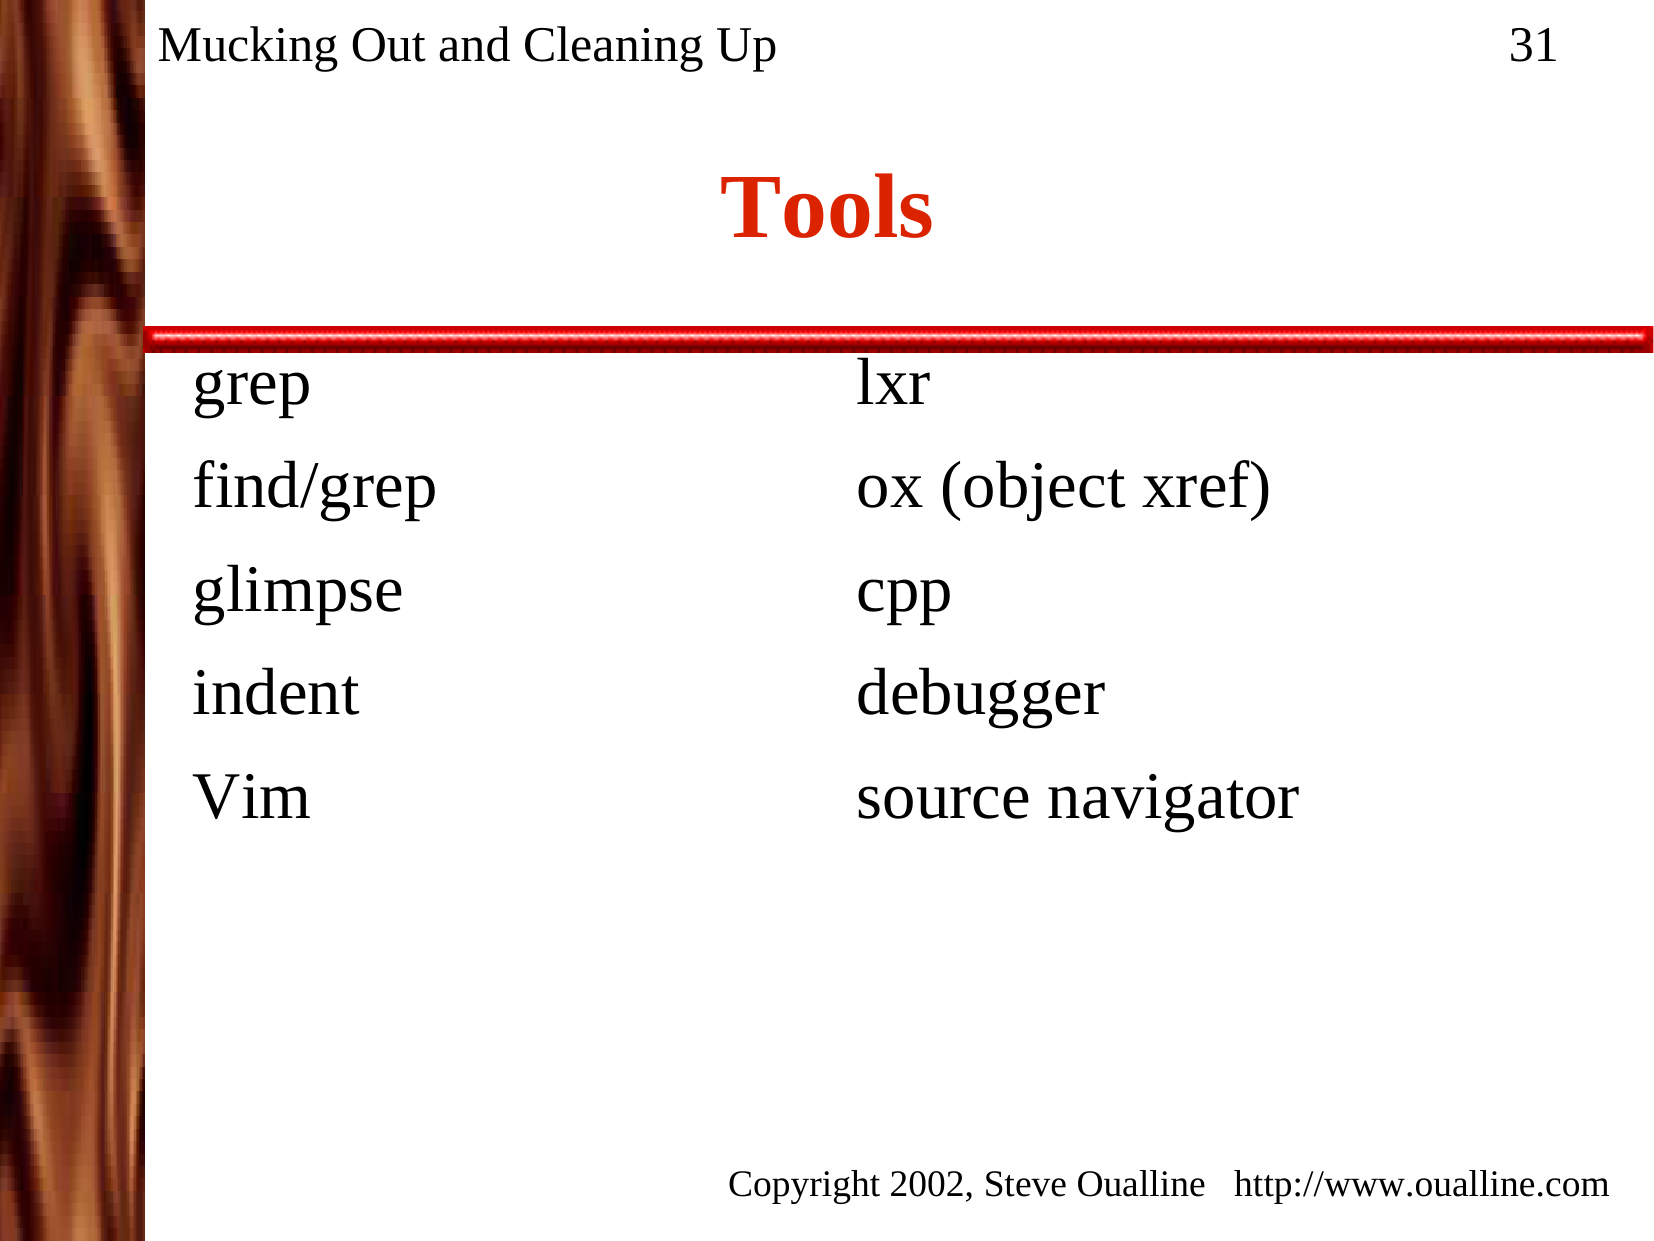

# Tools
grep
find/grep
glimpse
indent
Vim
lxr
ox (object xref)
cpp
debugger
source navigator